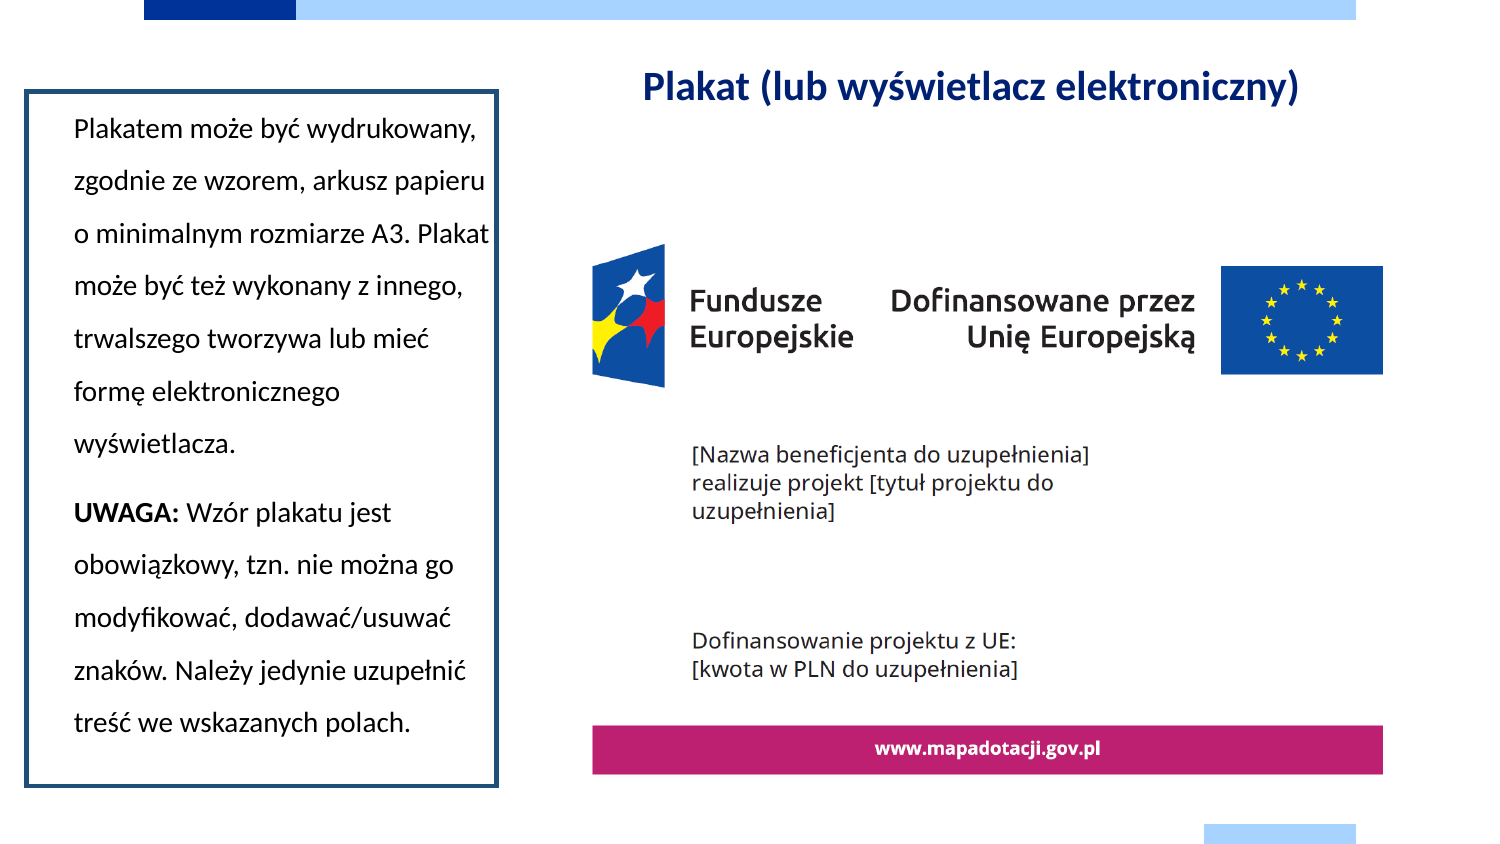

# Plakat (lub wyświetlacz elektroniczny)
Plakatem może być wydrukowany, zgodnie ze wzorem, arkusz papieru o minimalnym rozmiarze A3. Plakat może być też wykonany z innego, trwalszego tworzywa lub mieć formę elektronicznego wyświetlacza.
UWAGA: Wzór plakatu jest obowiązkowy, tzn. nie można go modyfikować, dodawać/usuwać znaków. Należy jedynie uzupełnić treść we wskazanych polach.